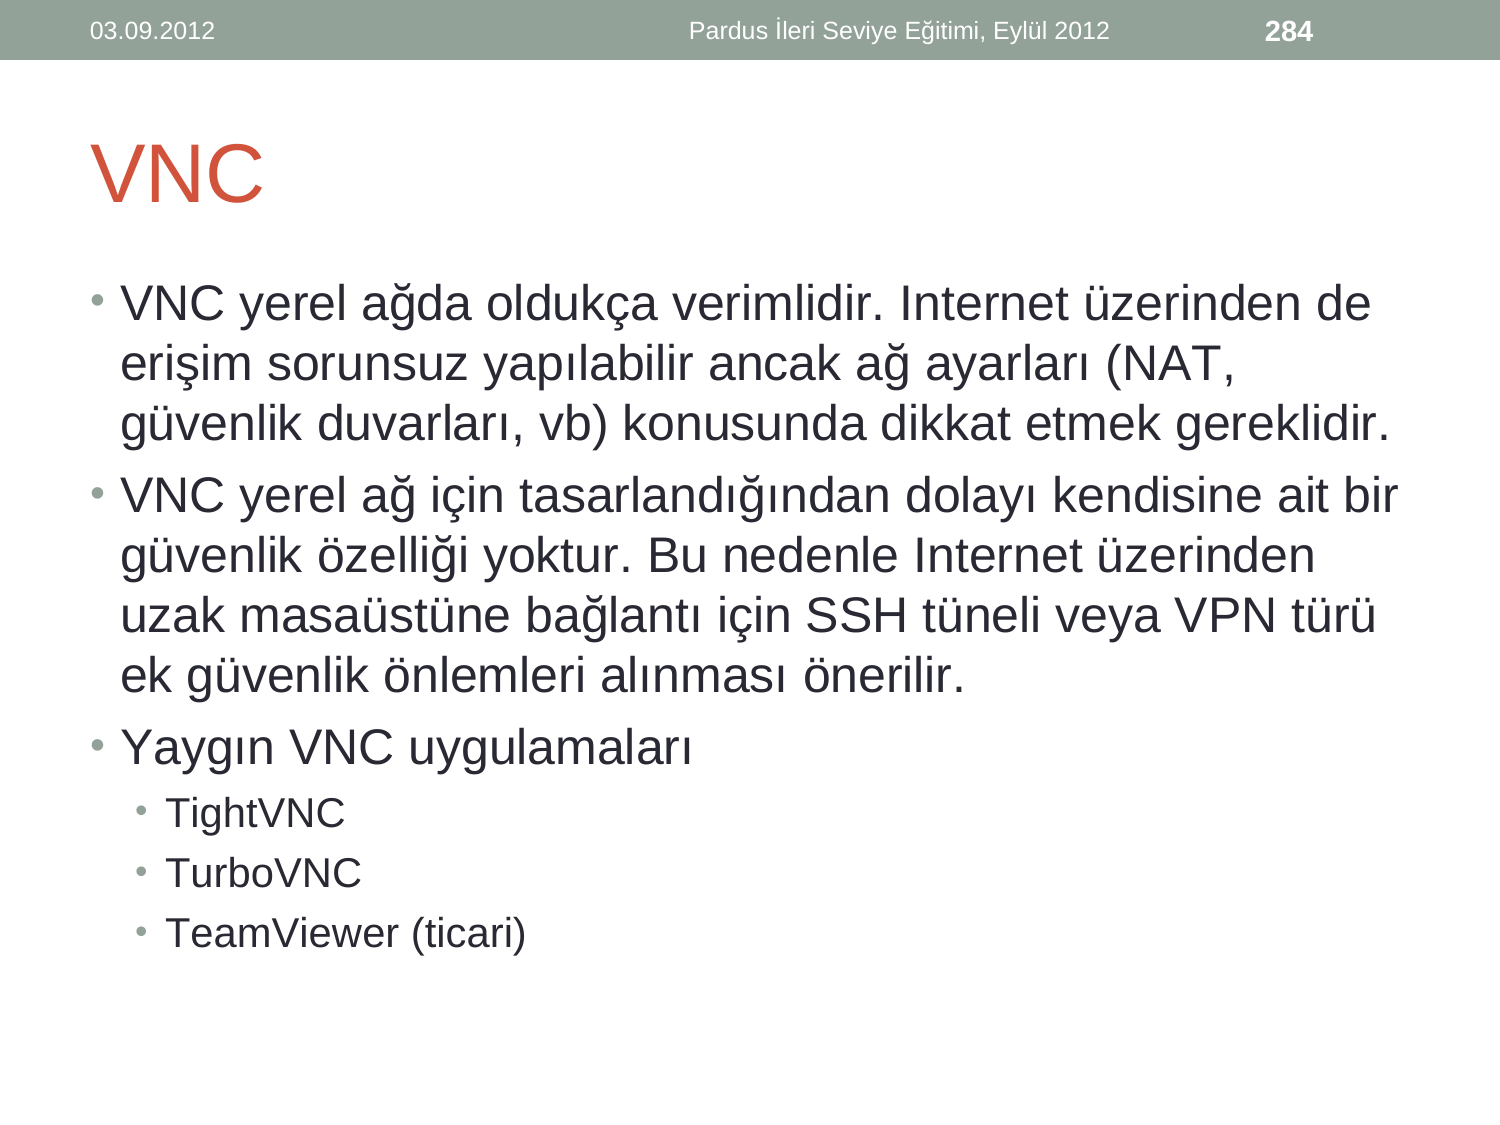

03.09.2012
Pardus İleri Seviye Eğitimi, Eylül 2012
# VNC
VNC yerel ağda oldukça verimlidir. Internet üzerinden de erişim sorunsuz yapılabilir ancak ağ ayarları (NAT, güvenlik duvarları, vb) konusunda dikkat etmek gereklidir.
VNC yerel ağ için tasarlandığından dolayı kendisine ait bir güvenlik özelliği yoktur. Bu nedenle Internet üzerinden uzak masaüstüne bağlantı için SSH tüneli veya VPN türü ek güvenlik önlemleri alınması önerilir.
Yaygın VNC uygulamaları
TightVNC
TurboVNC
TeamViewer (ticari)